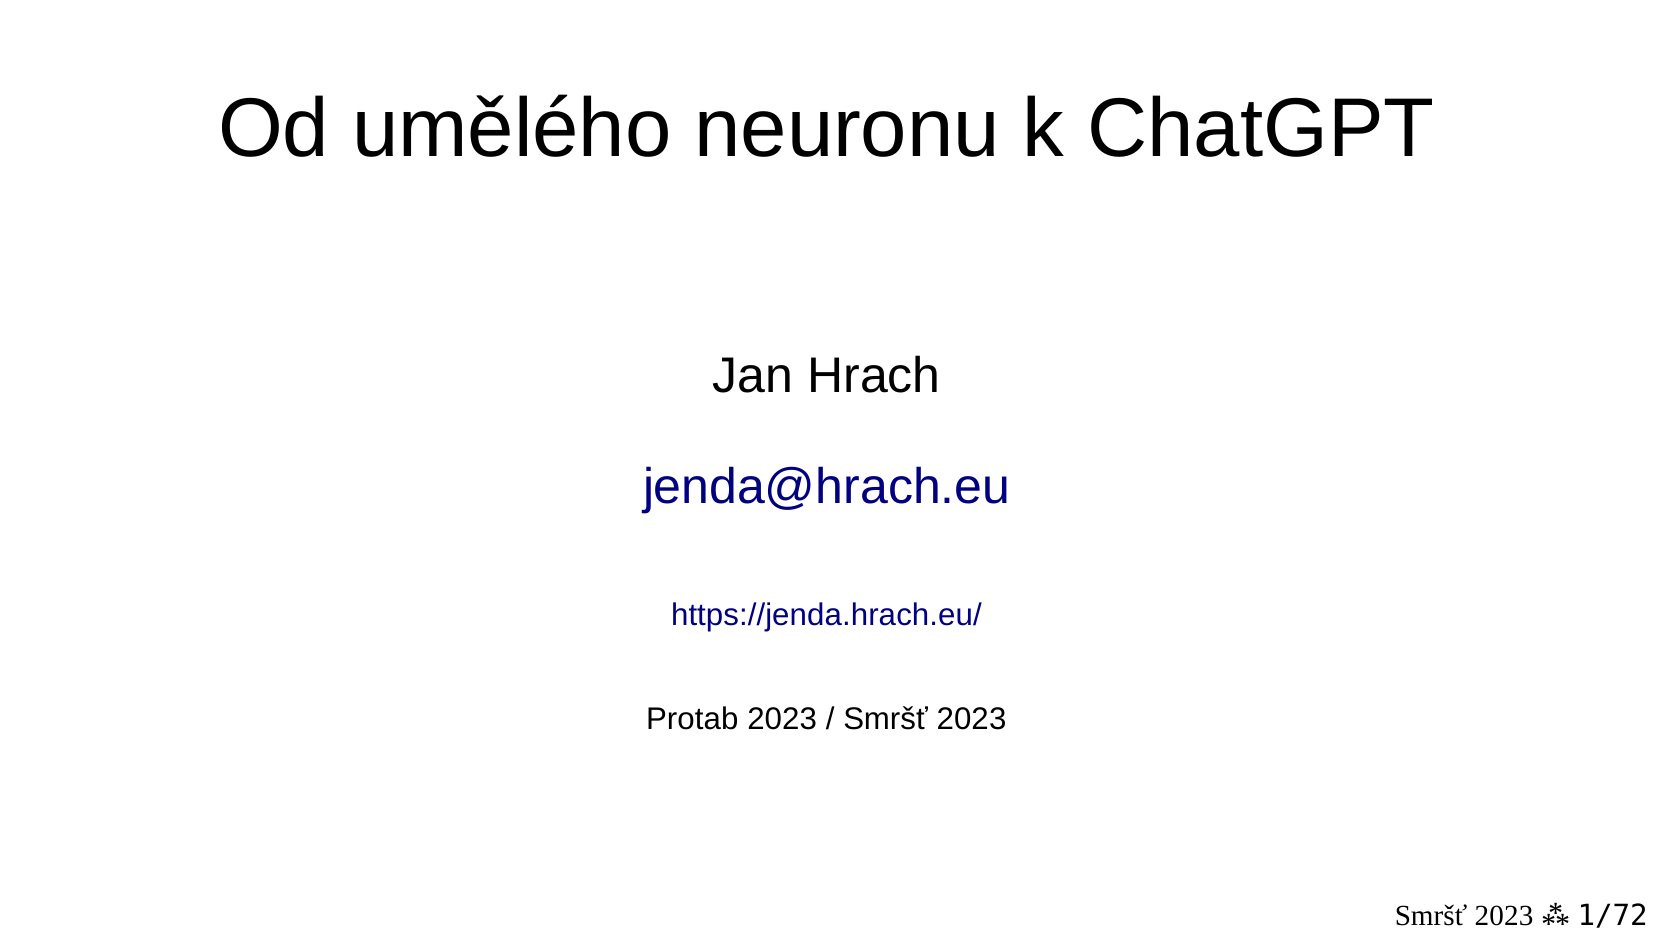

# Od umělého neuronu k ChatGPT
Jan Hrach
jenda@hrach.eu
https://jenda.hrach.eu/
Protab 2023 / Smršť 2023
1